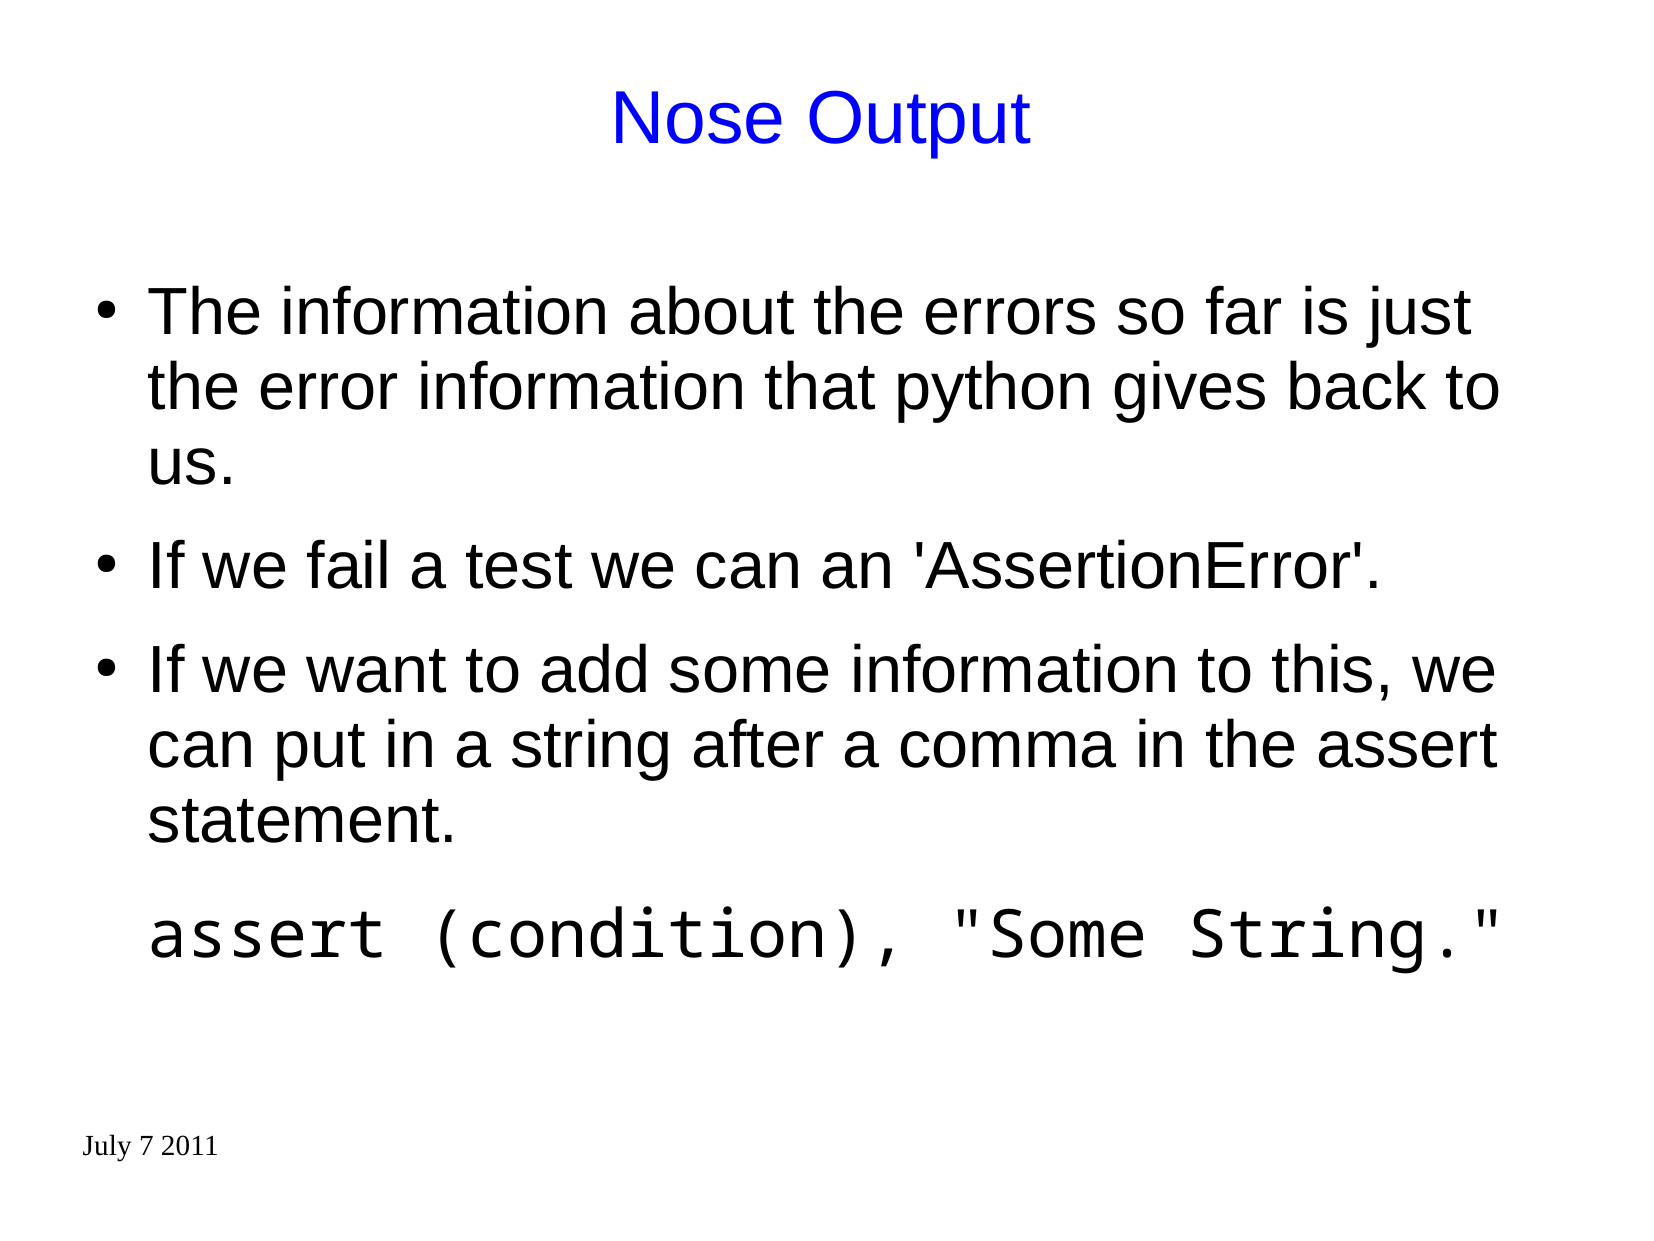

# Nose Output
The information about the errors so far is just the error information that python gives back to us.
If we fail a test we can an 'AssertionError'.
If we want to add some information to this, we can put in a string after a comma in the assert statement.
assert (condition), "Some String."
July 7 2011